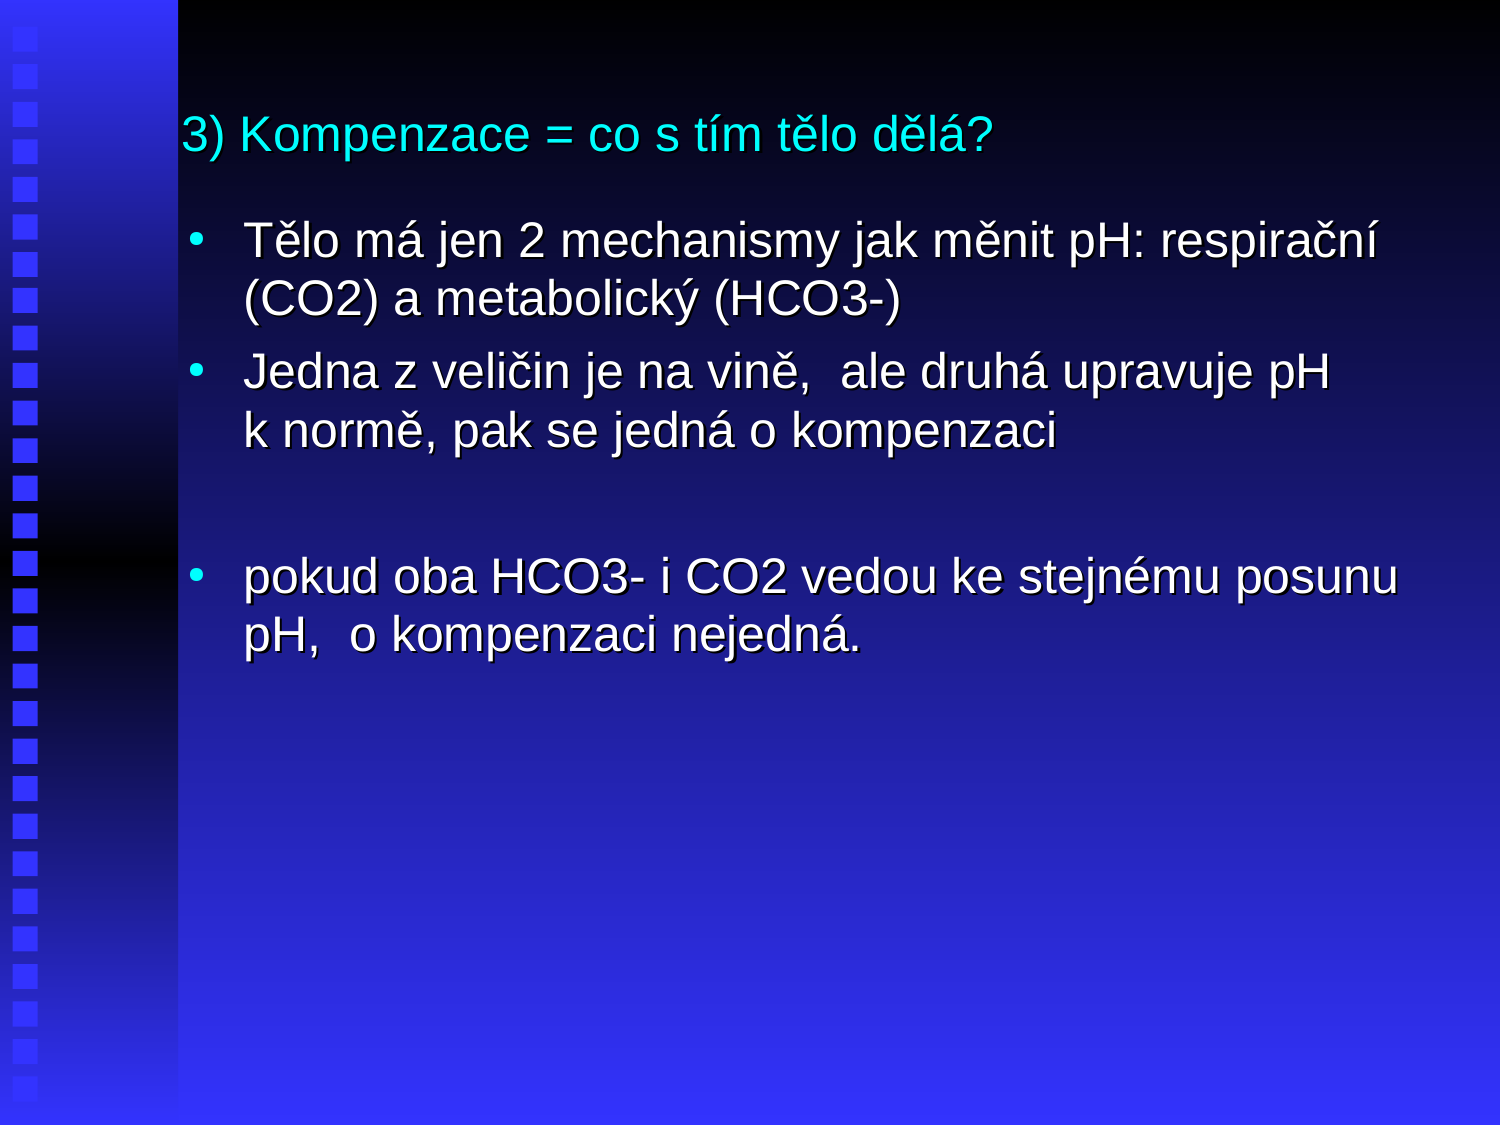

# 3) Kompenzace = co s tím tělo dělá?
Tělo má jen 2 mechanismy jak měnit pH: respirační (CO2) a metabolický (HCO3-)
Jedna z veličin je na vině, ale druhá upravuje pH k normě, pak se jedná o kompenzaci
pokud oba HCO3- i CO2 vedou ke stejnému posunu pH, o kompenzaci nejedná.